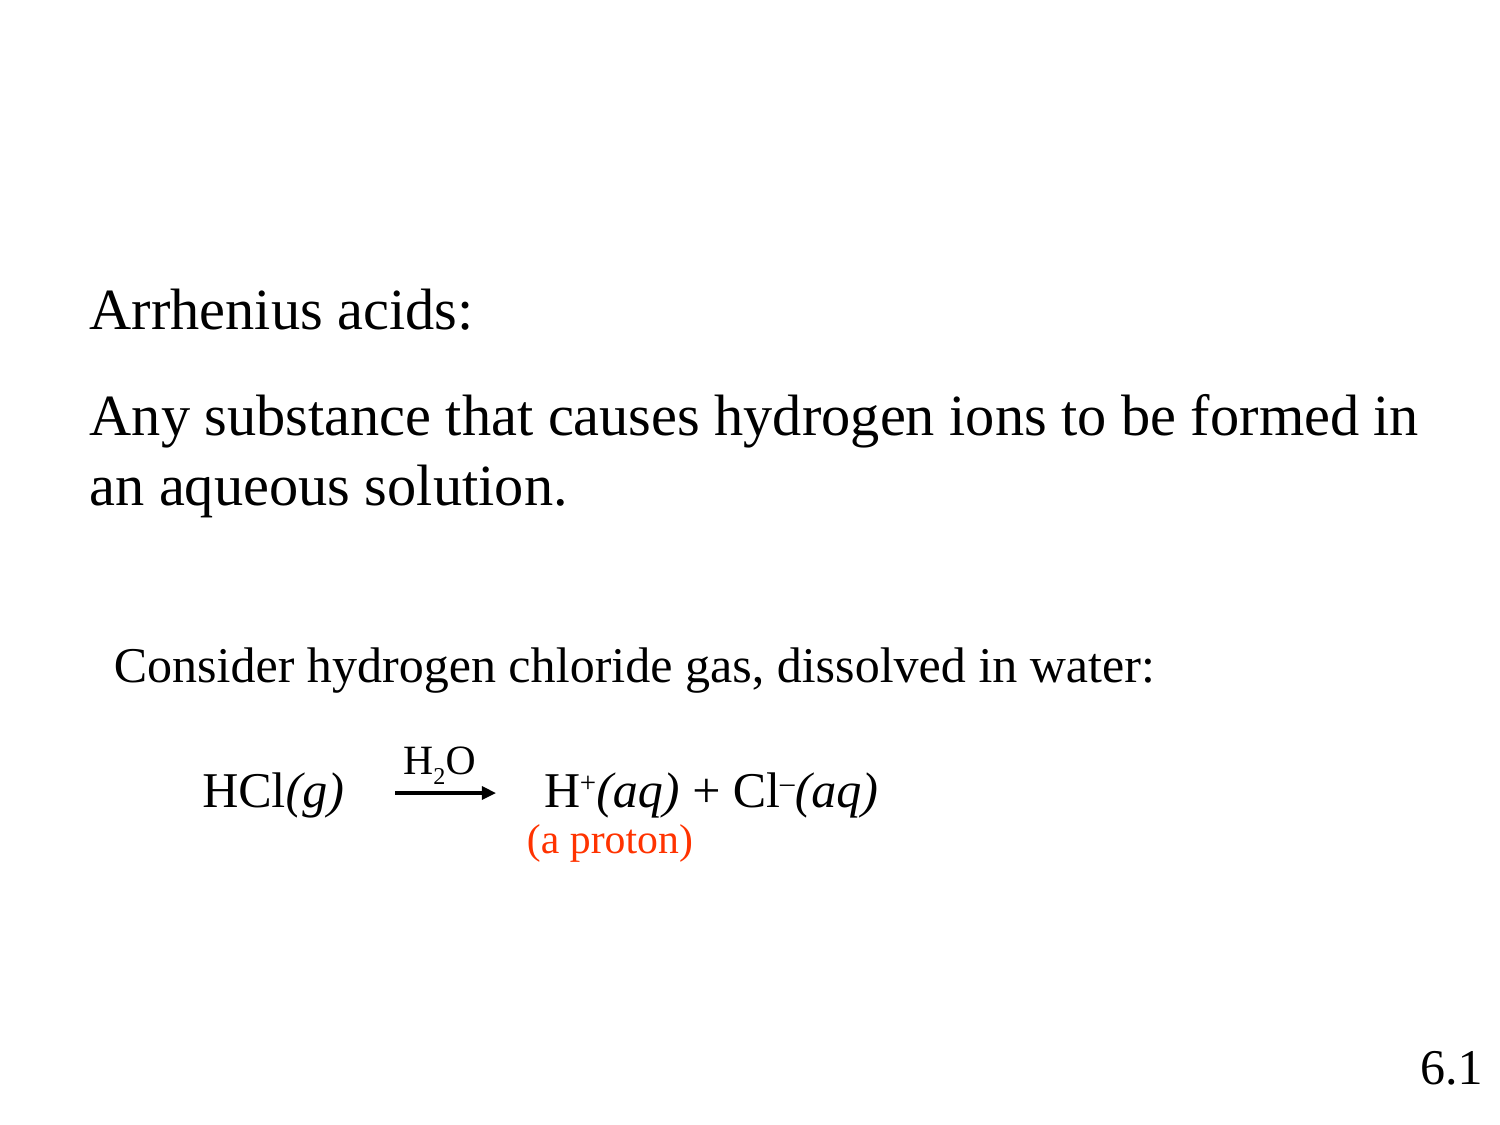

Arrhenius acids:
Any substance that causes hydrogen ions to be formed in an aqueous solution.
Consider hydrogen chloride gas, dissolved in water:
H2O
HCl(g) H+(aq) + Cl–(aq)
(a proton)
6.1